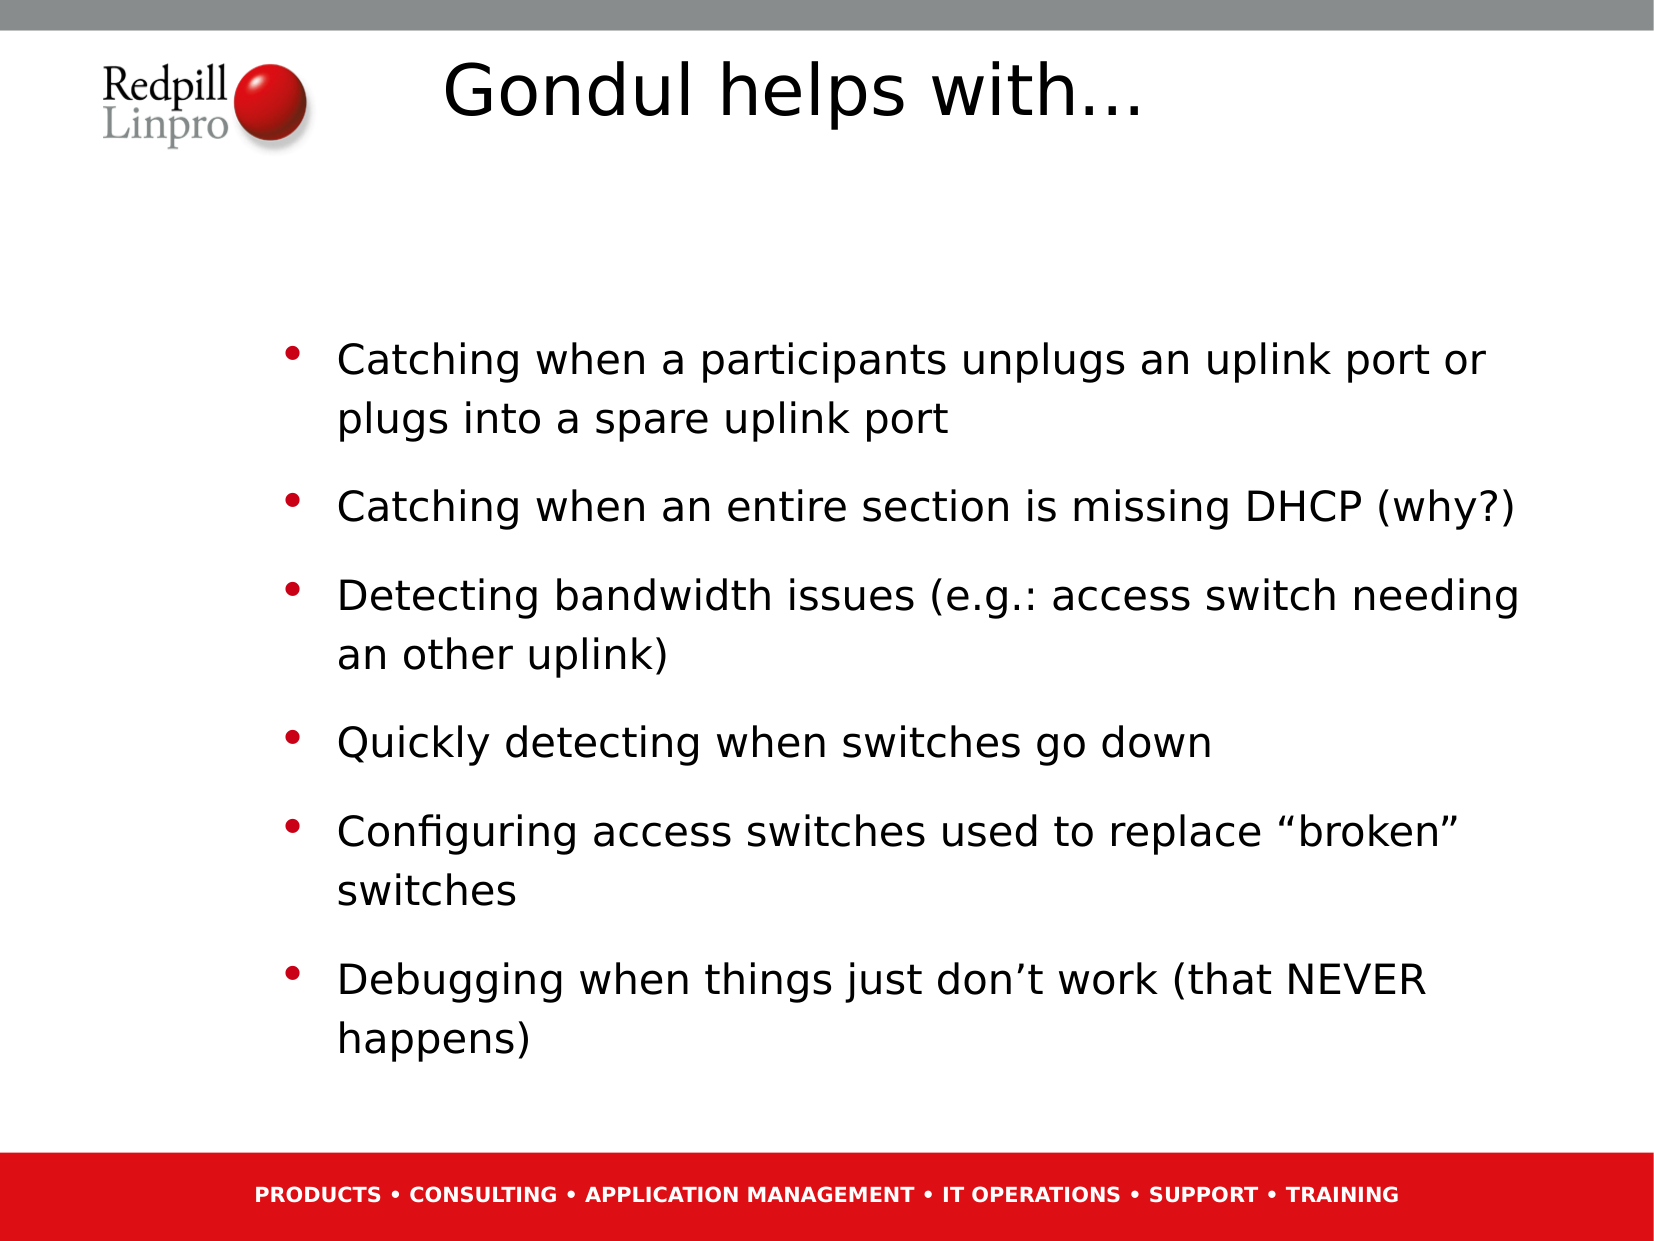

# Gondul helps with...
Catching when a participants unplugs an uplink port or plugs into a spare uplink port
Catching when an entire section is missing DHCP (why?)
Detecting bandwidth issues (e.g.: access switch needing an other uplink)
Quickly detecting when switches go down
Configuring access switches used to replace “broken” switches
Debugging when things just don’t work (that NEVER happens)